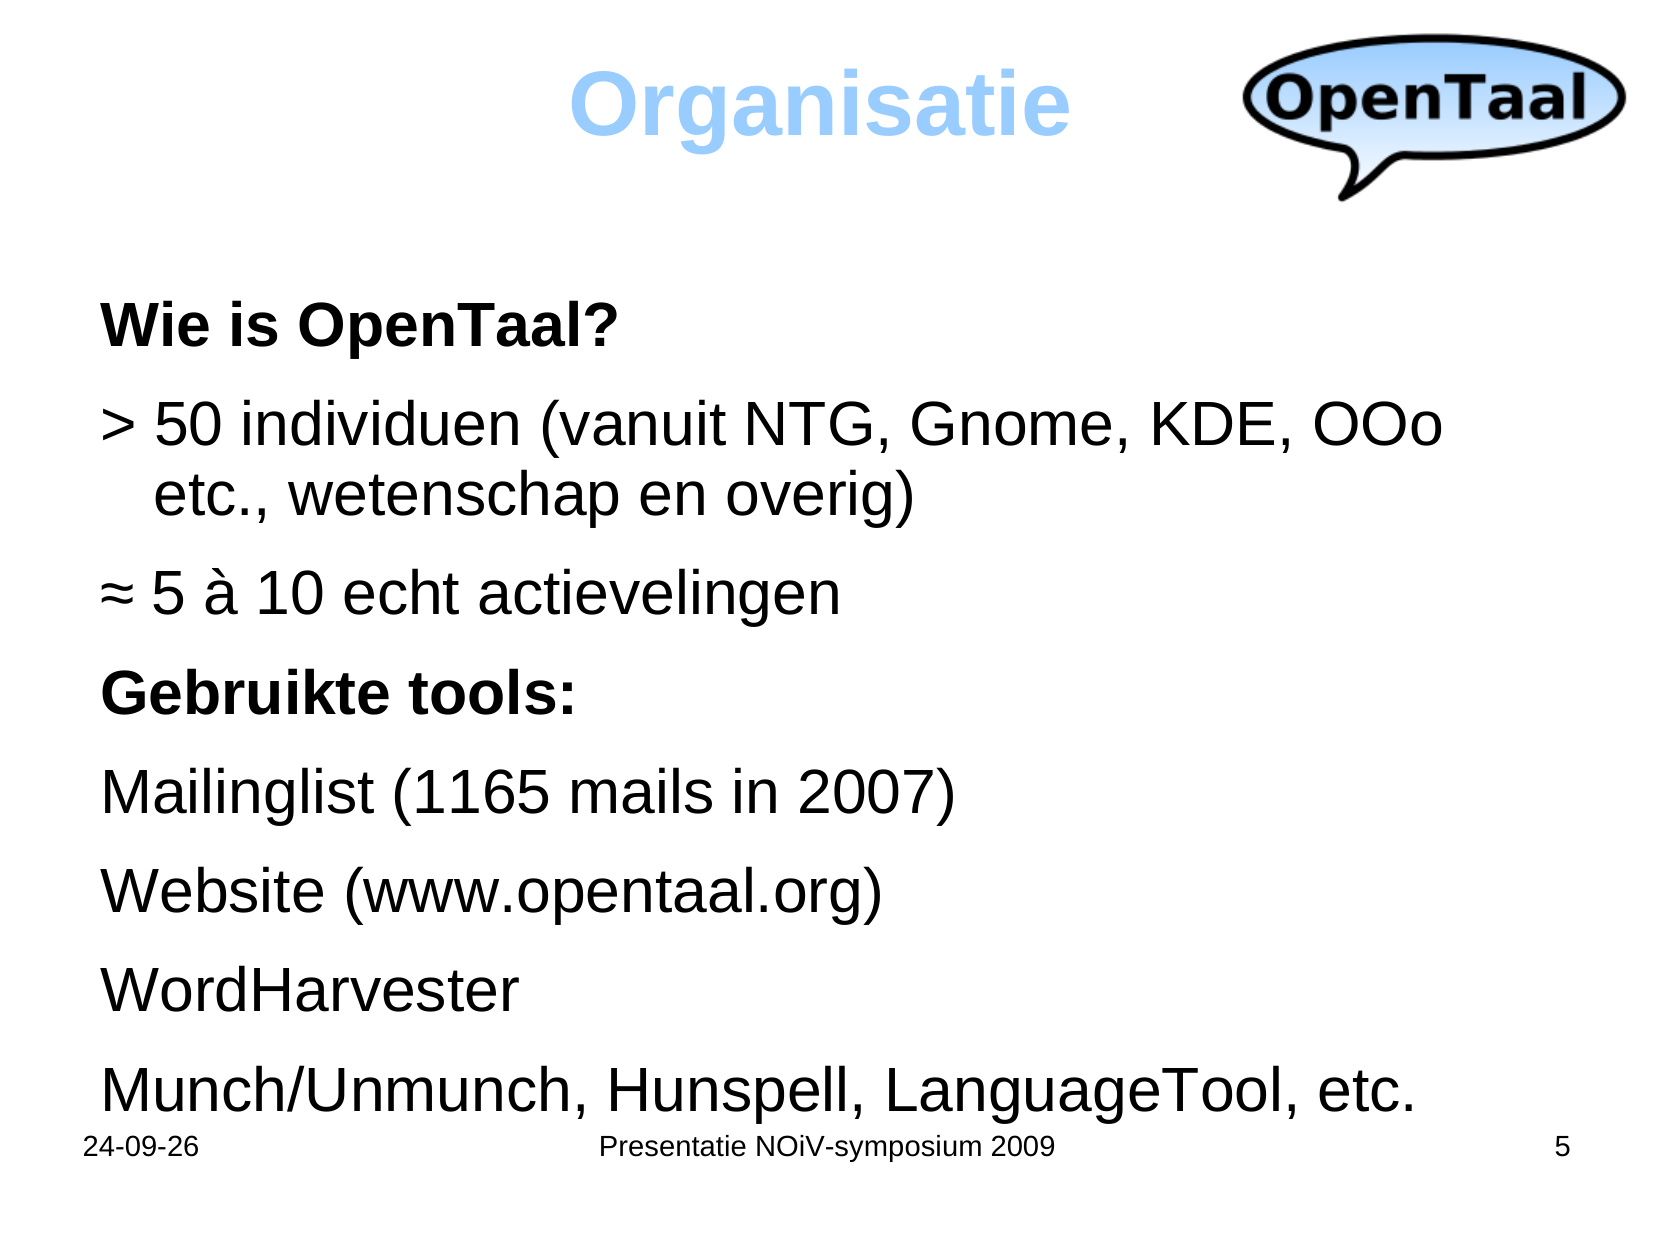

# Organisatie
Wie is OpenTaal?
> 50 individuen (vanuit NTG, Gnome, KDE, OOo etc., wetenschap en overig)
≈ 5 à 10 echt actievelingen
Gebruikte tools:
Mailinglist (1165 mails in 2007)
Website (www.opentaal.org)
WordHarvester
Munch/Unmunch, Hunspell, LanguageTool, etc.
Presentatie NOiV-symposium 2009
5